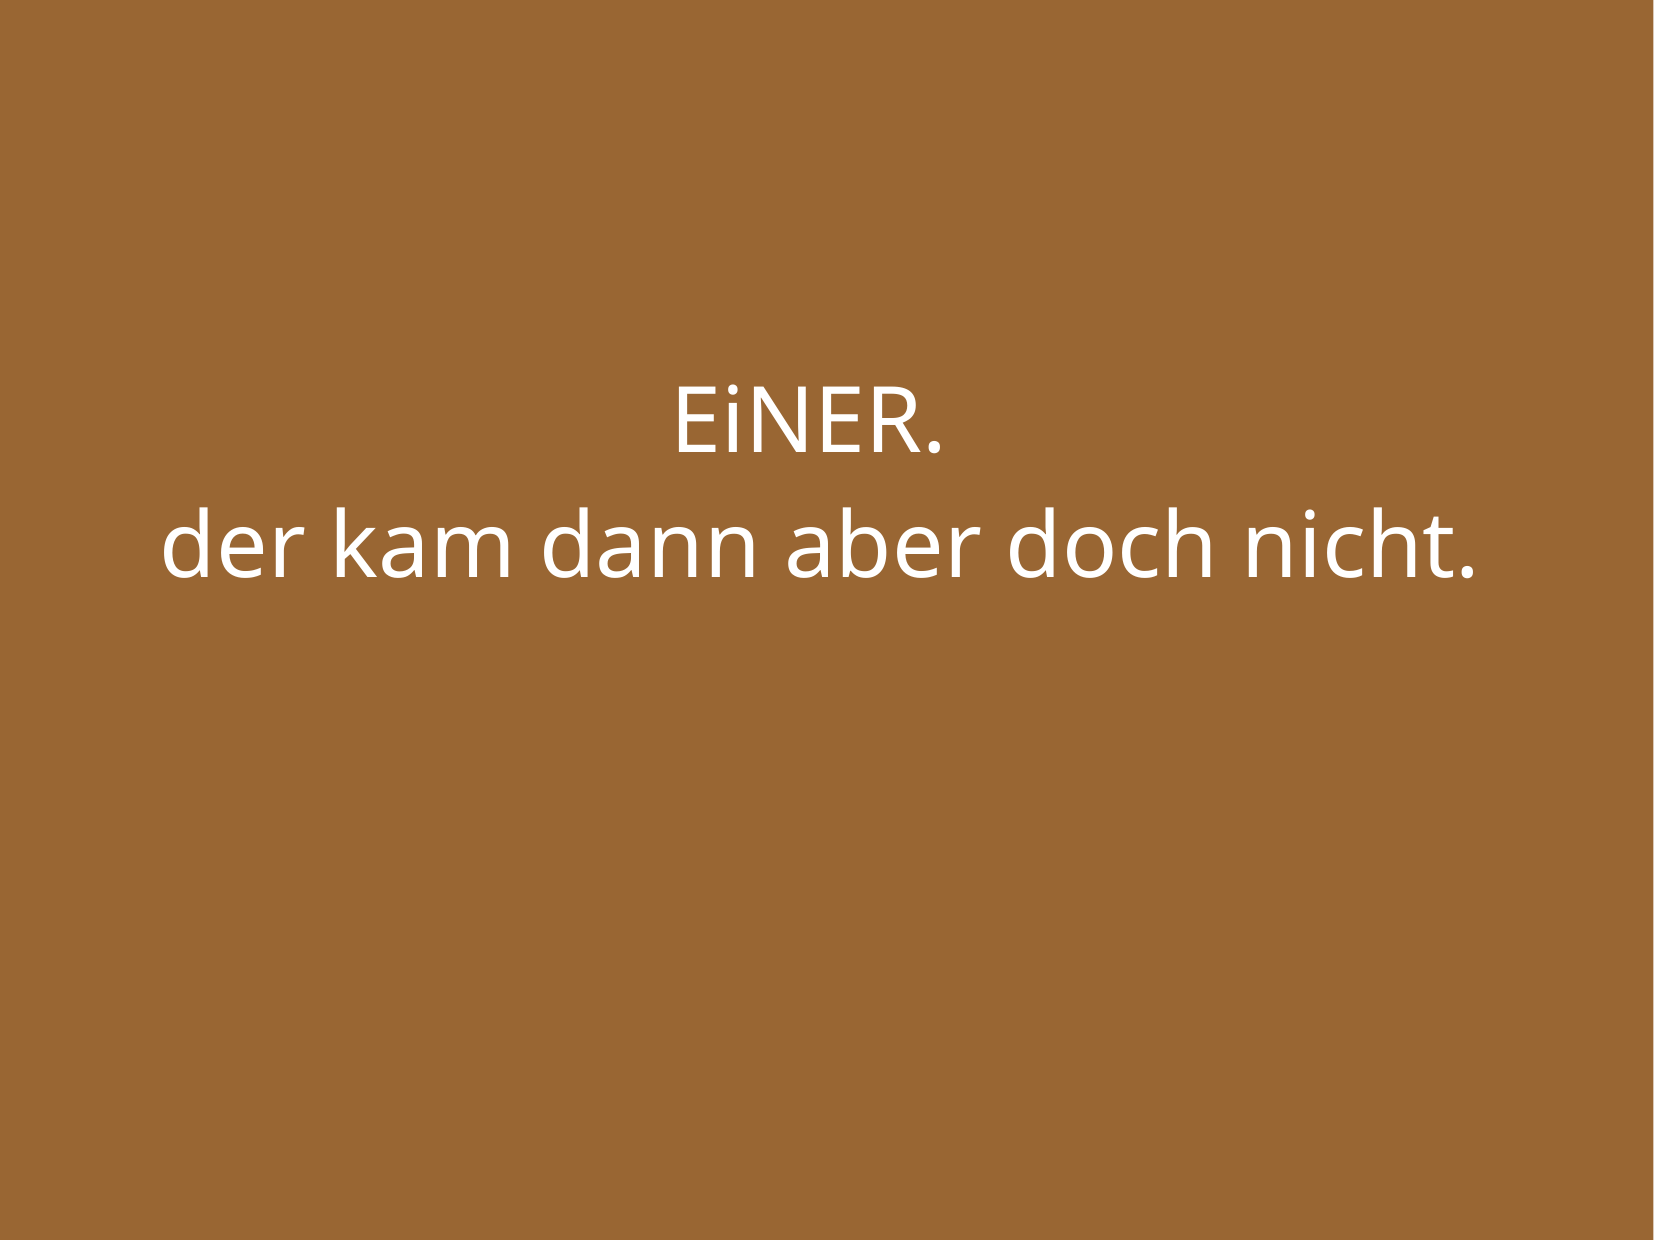

# EiNER. der kam dann aber doch nicht.